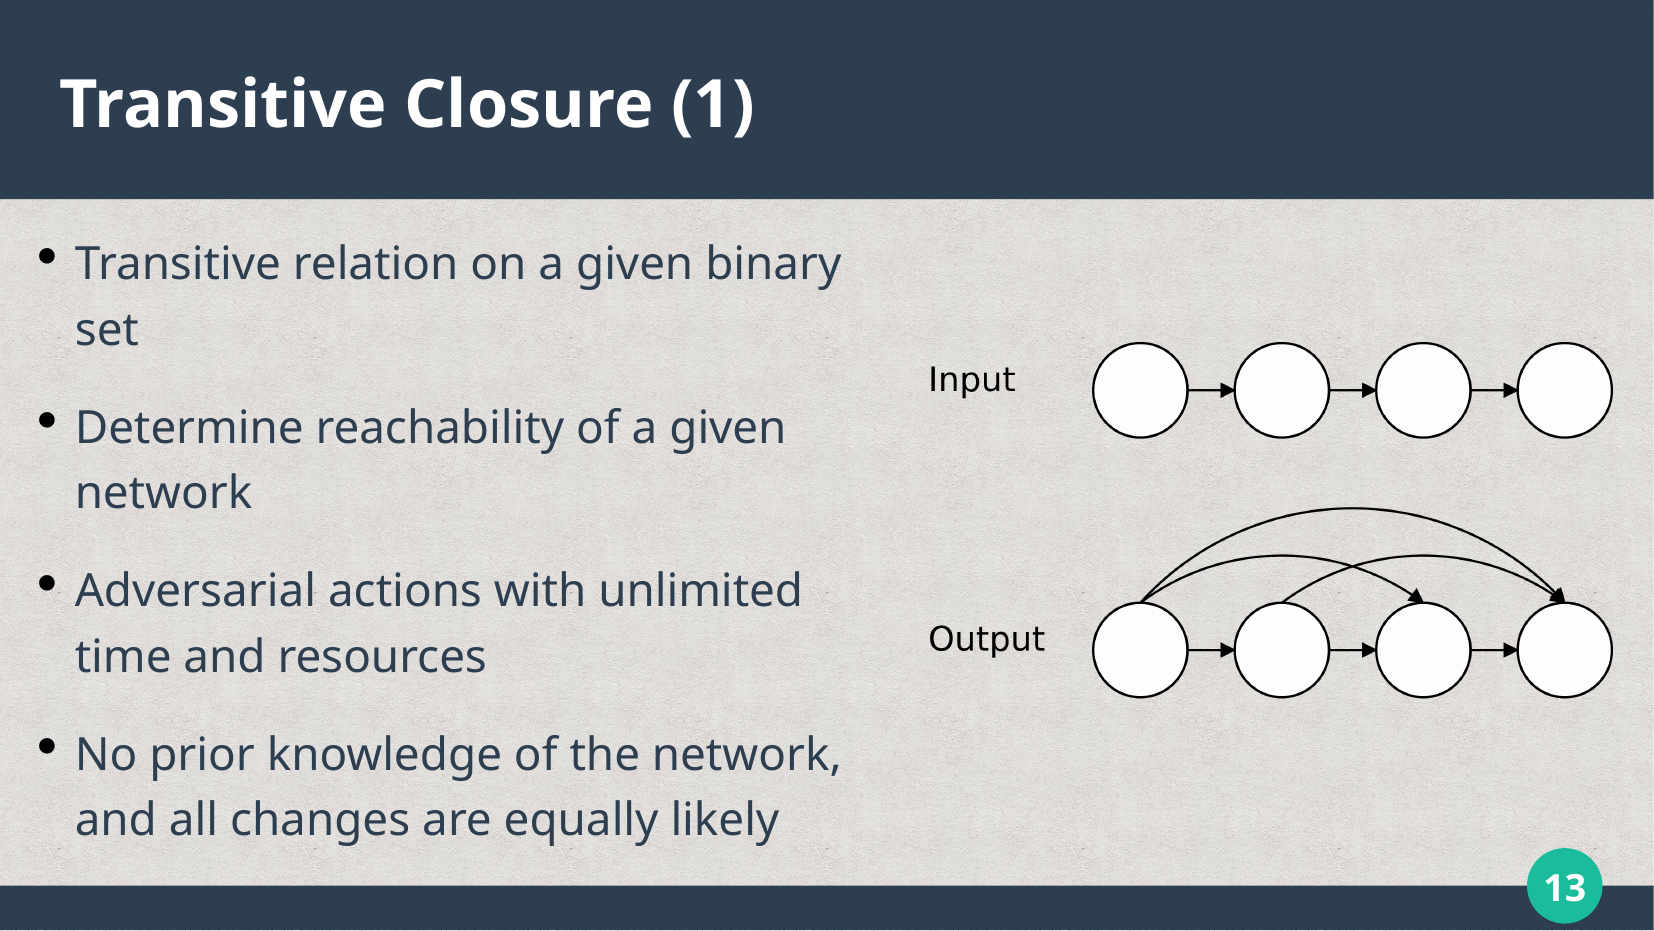

# Transitive Closure (1)
Transitive relation on a given binary set
Determine reachability of a given network
Adversarial actions with unlimited time and resources
No prior knowledge of the network, and all changes are equally likely